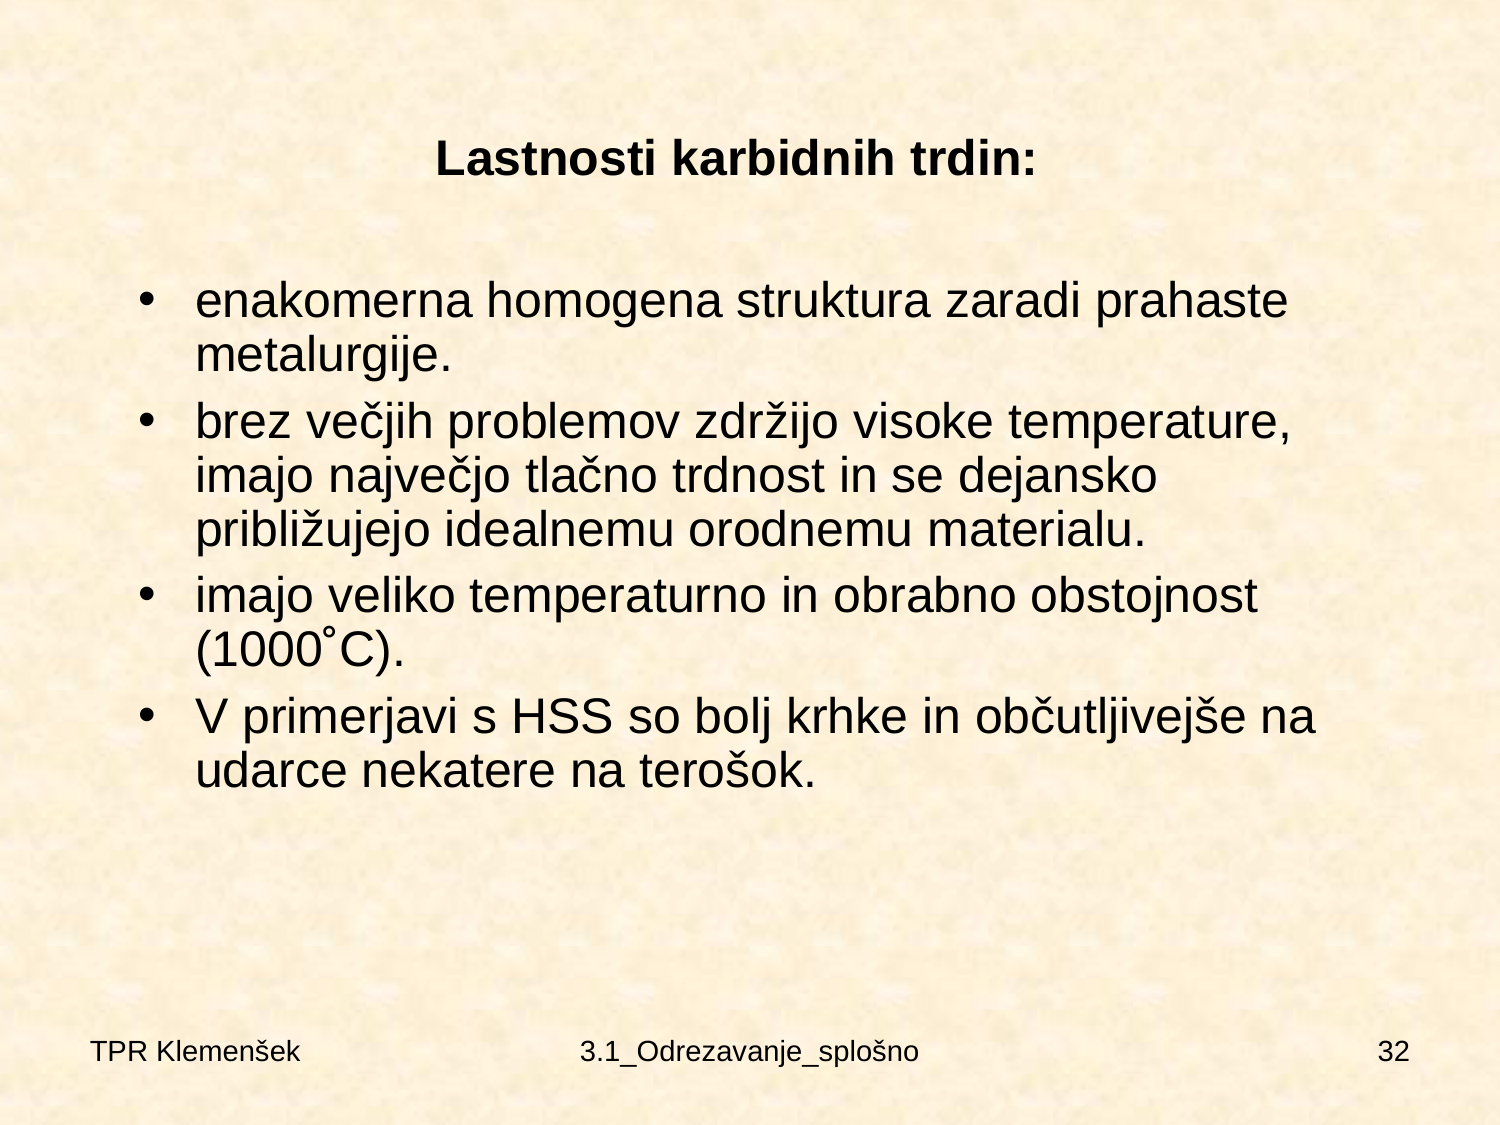

# Lastnosti karbidnih trdin:
enakomerna homogena struktura zaradi prahaste metalurgije.
brez večjih problemov zdržijo visoke temperature, imajo največjo tlačno trdnost in se dejansko približujejo idealnemu orodnemu materialu.
imajo veliko temperaturno in obrabno obstojnost (1000˚C).
V primerjavi s HSS so bolj krhke in občutljivejše na udarce nekatere na terošok.
TPR Klemenšek
3.1_Odrezavanje_splošno